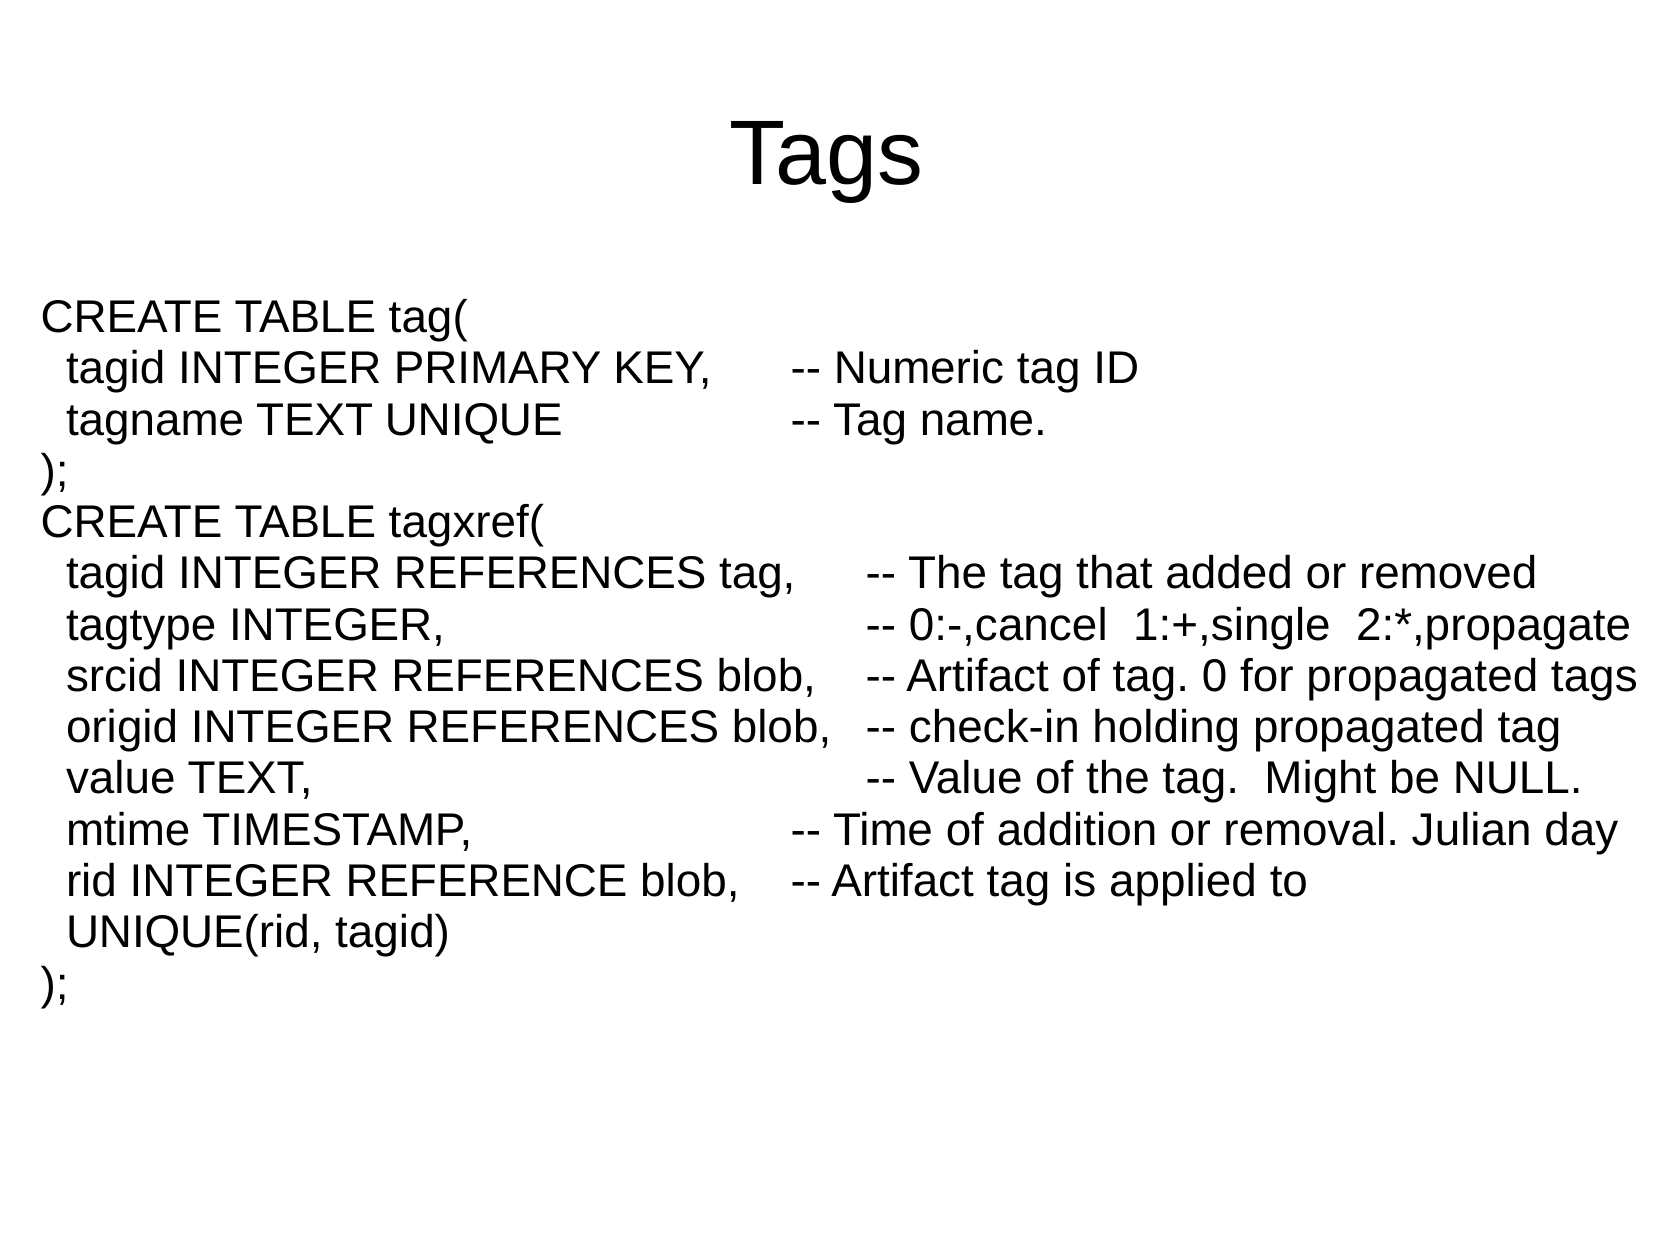

# Tags
CREATE TABLE tag(
 tagid INTEGER PRIMARY KEY, 	-- Numeric tag ID
 tagname TEXT UNIQUE 	-- Tag name.
);
CREATE TABLE tagxref(
 tagid INTEGER REFERENCES tag, 	-- The tag that added or removed
 tagtype INTEGER, 			-- 0:-,cancel 1:+,single 2:*,propagate
 srcid INTEGER REFERENCES blob,	-- Artifact of tag. 0 for propagated tags
 origid INTEGER REFERENCES blob,	-- check-in holding propagated tag
 value TEXT, 				-- Value of the tag. Might be NULL.
 mtime TIMESTAMP, 		-- Time of addition or removal. Julian day
 rid INTEGER REFERENCE blob, 	-- Artifact tag is applied to
 UNIQUE(rid, tagid)
);